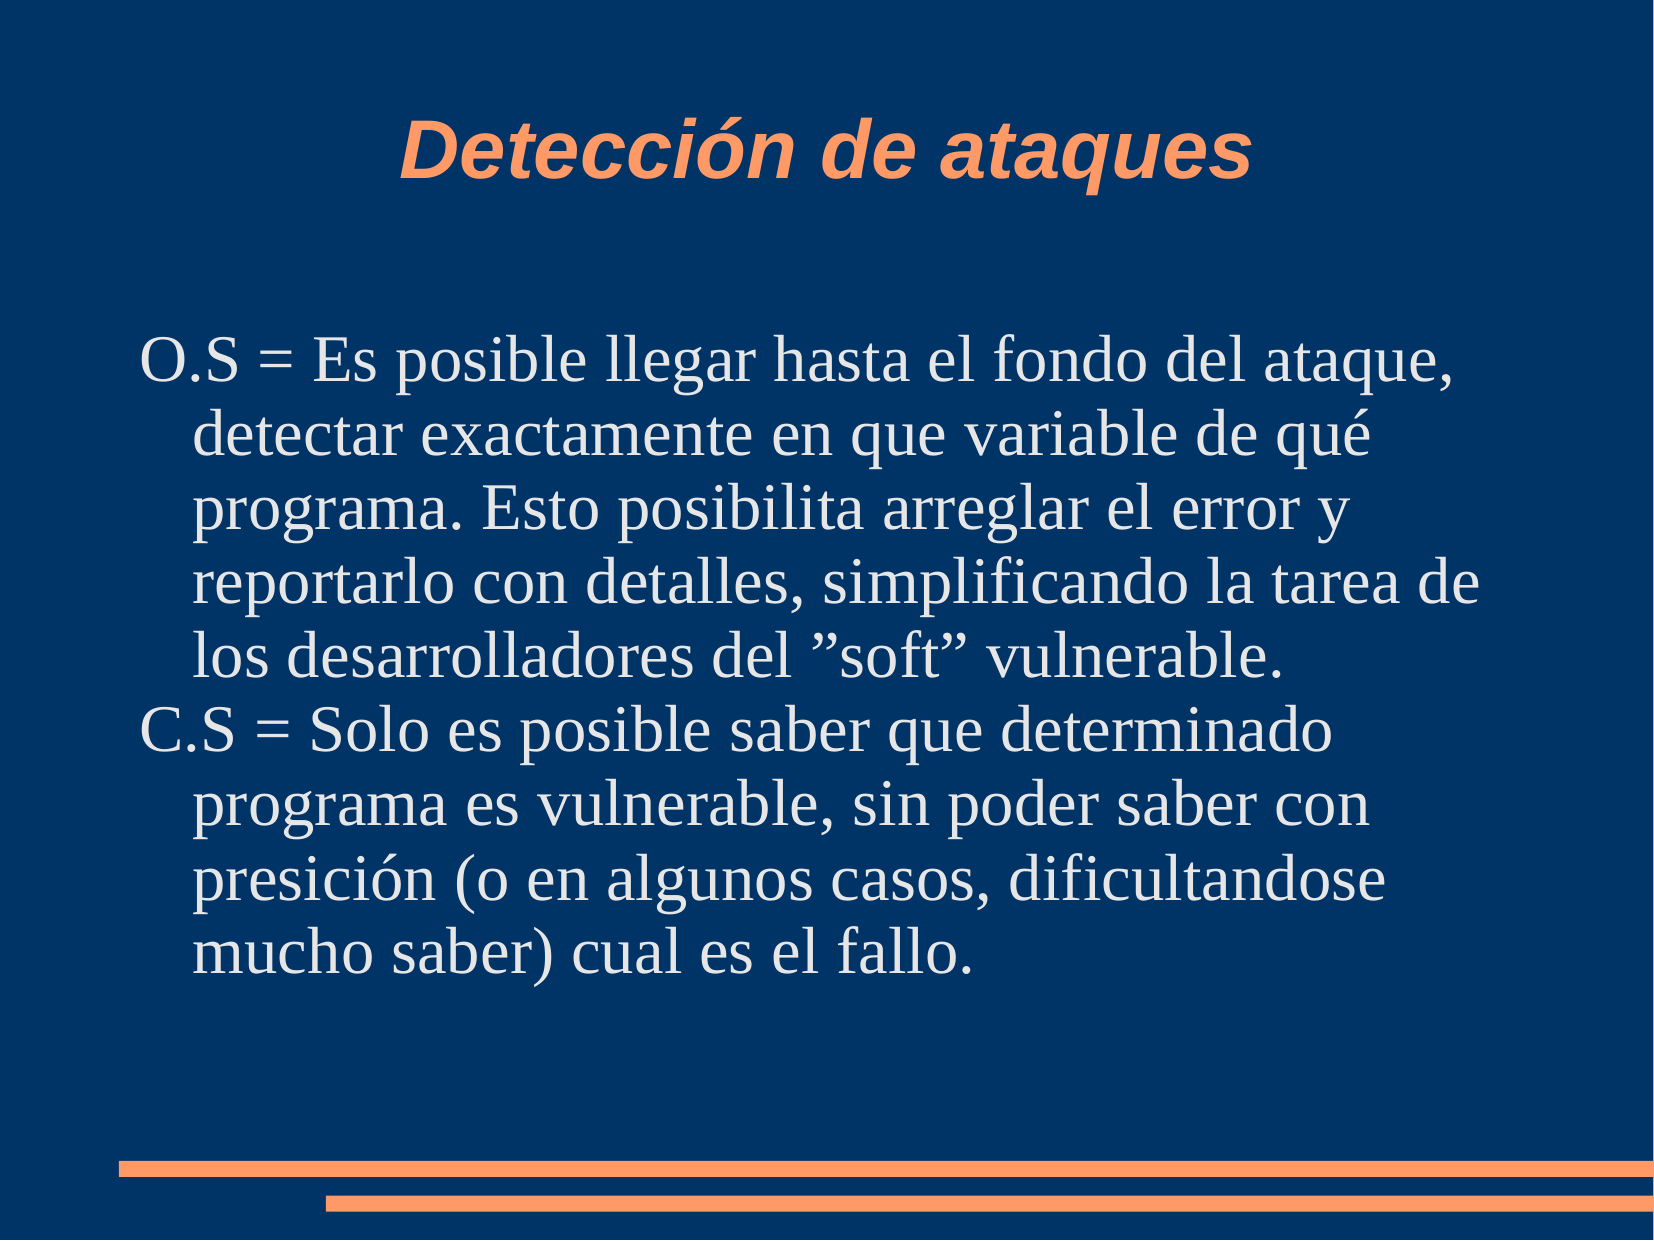

# Detección de ataques
O.S = Es posible llegar hasta el fondo del ataque, detectar exactamente en que variable de qué programa. Esto posibilita arreglar el error y reportarlo con detalles, simplificando la tarea de los desarrolladores del ”soft” vulnerable.
C.S = Solo es posible saber que determinado programa es vulnerable, sin poder saber con presición (o en algunos casos, dificultandose mucho saber) cual es el fallo.